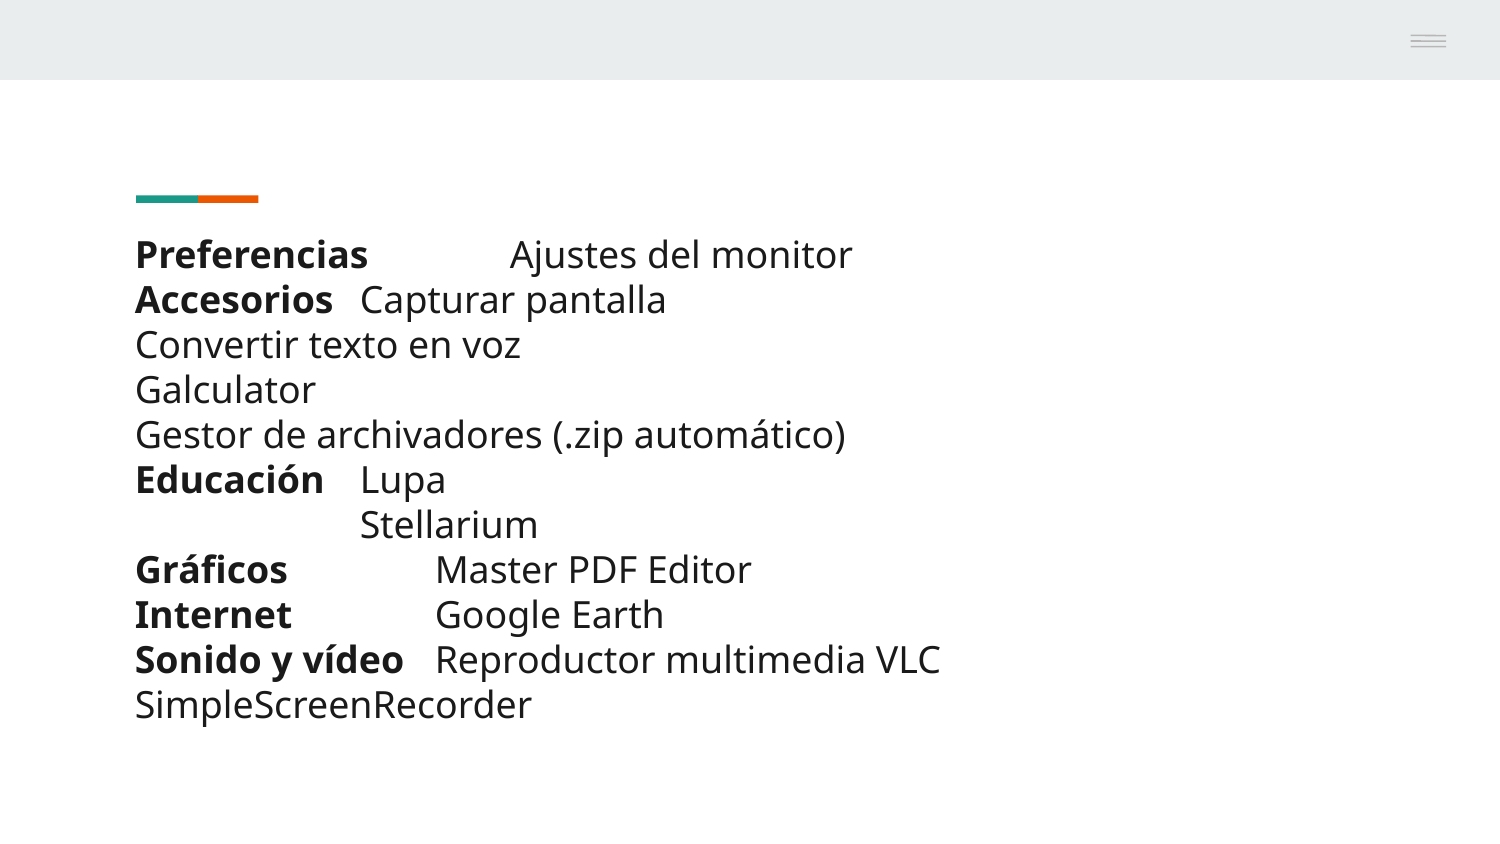

# Preferencias		Ajustes del monitor Accesorios	Capturar pantalla Convertir texto en voz Galculator Gestor de archivadores (.zip automático) Educación	Lupa Stellarium Gráficos		Master PDF Editor Internet		Google Earth Sonido y vídeo 	Reproductor multimedia VLC SimpleScreenRecorder